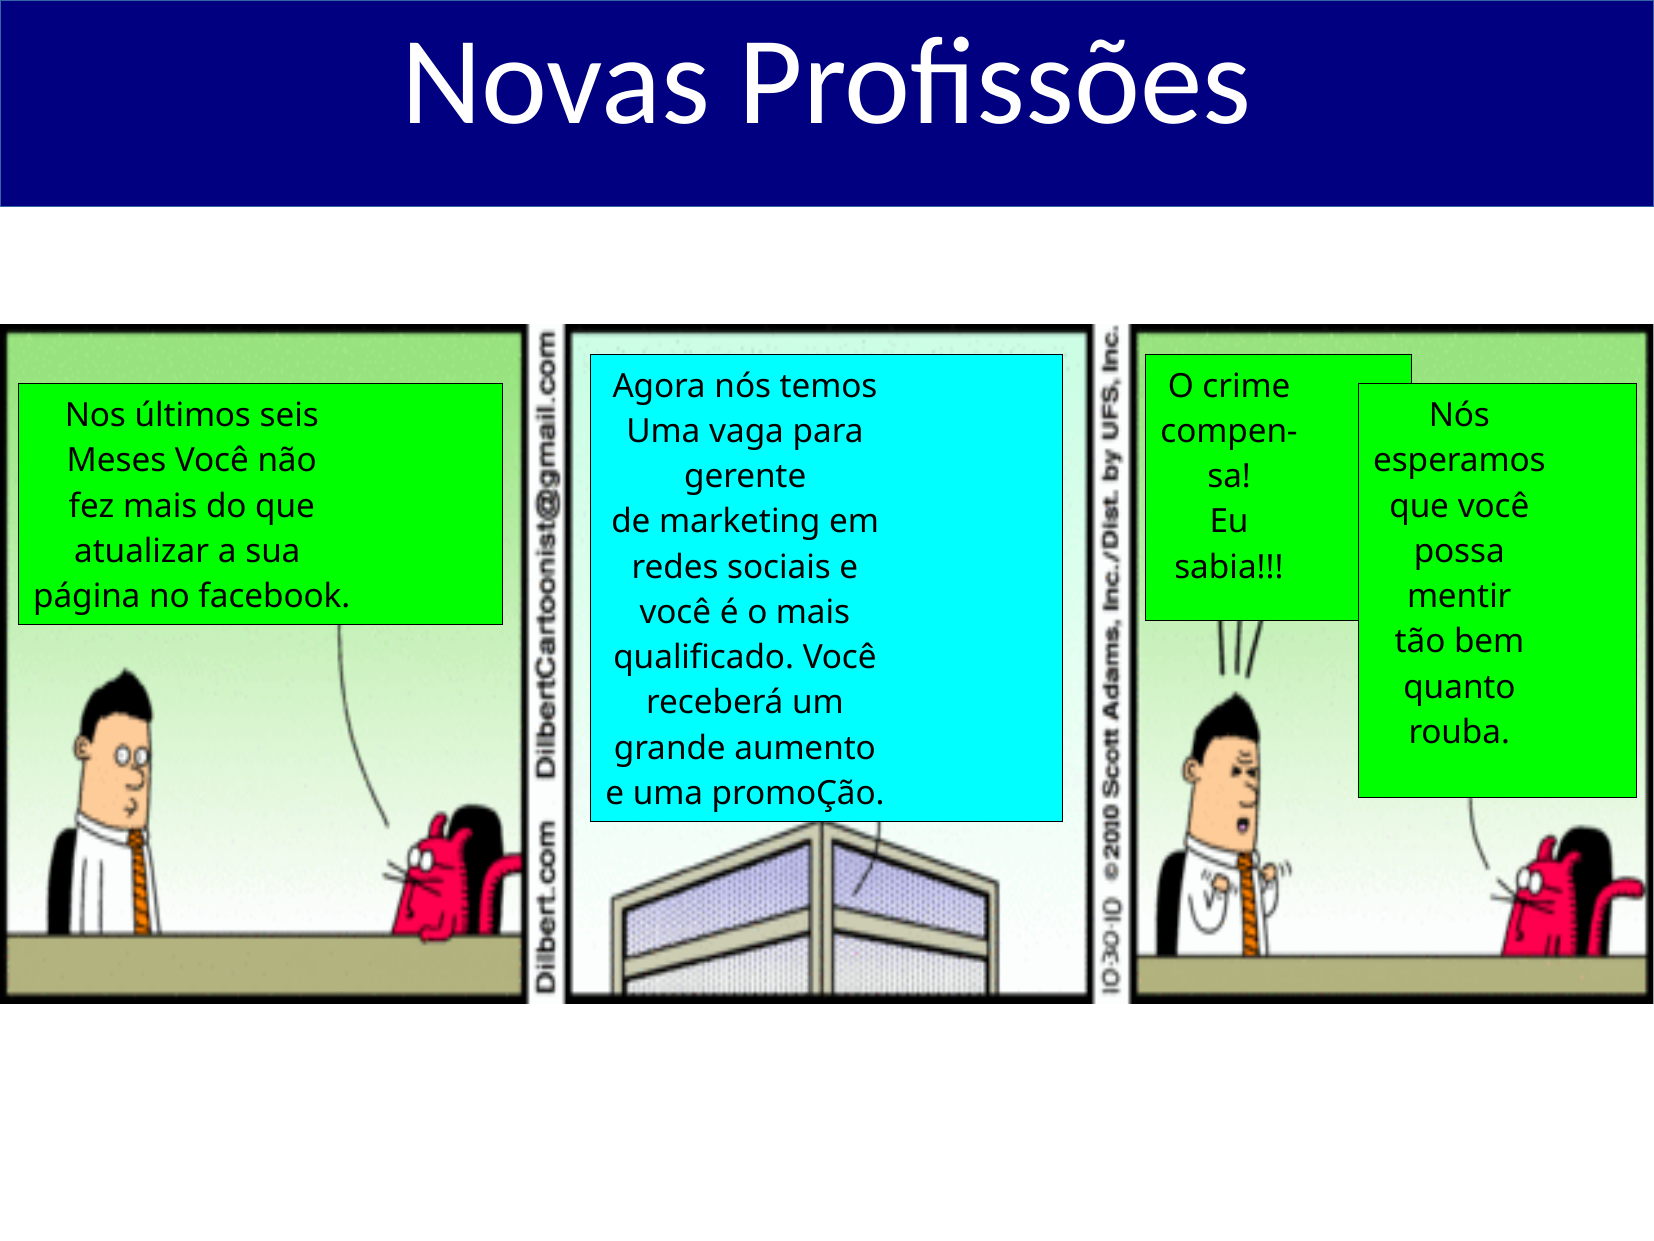

# Novas Profissões
Agora nós temos
Uma vaga para
gerente
de marketing em
redes sociais e
você é o mais
qualificado. Você
receberá um
grande aumento
e uma promoÇão.
O crime
compen-
sa!
Eu
sabia!!!
Nos últimos seis
Meses Você não
fez mais do que
atualizar a sua
página no facebook.
Nós
esperamos
que você
possa
mentir
tão bem
quanto
rouba.